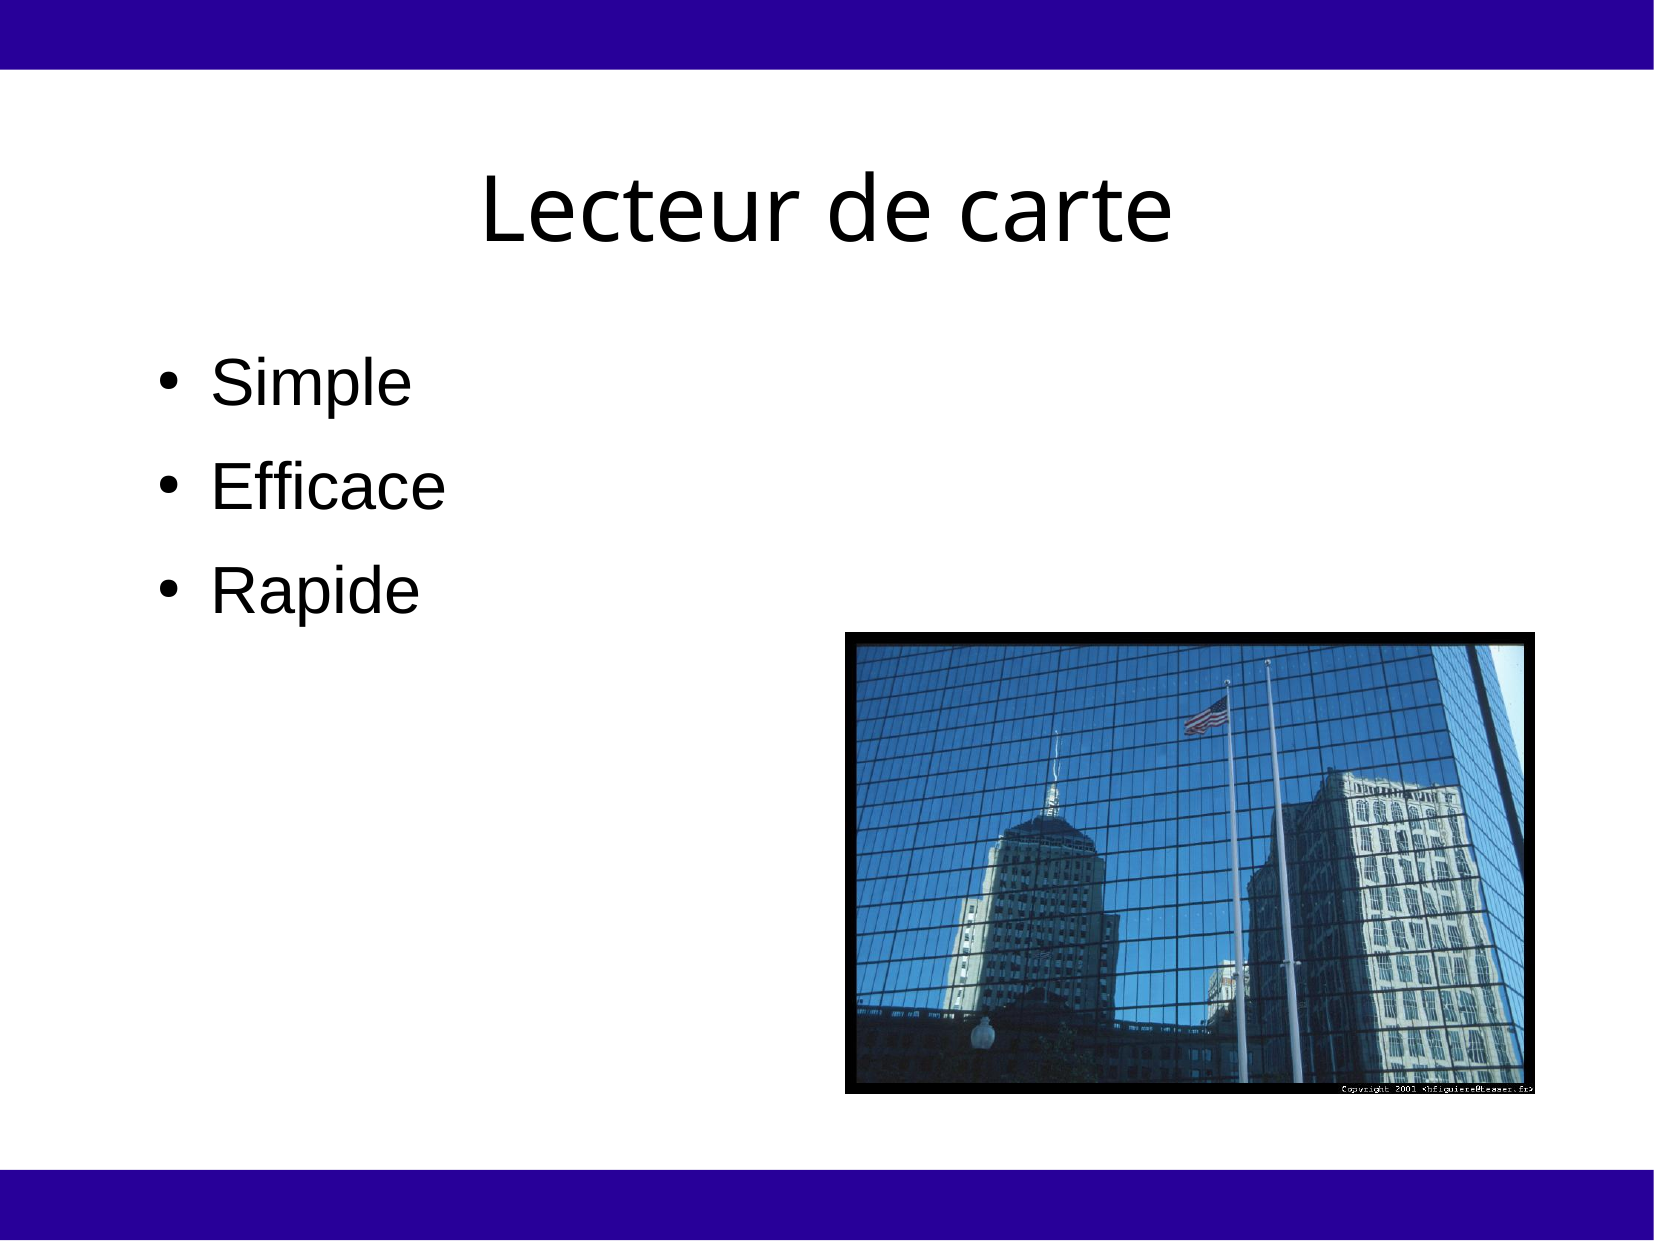

# Lecteur de carte
Simple
Efficace
Rapide